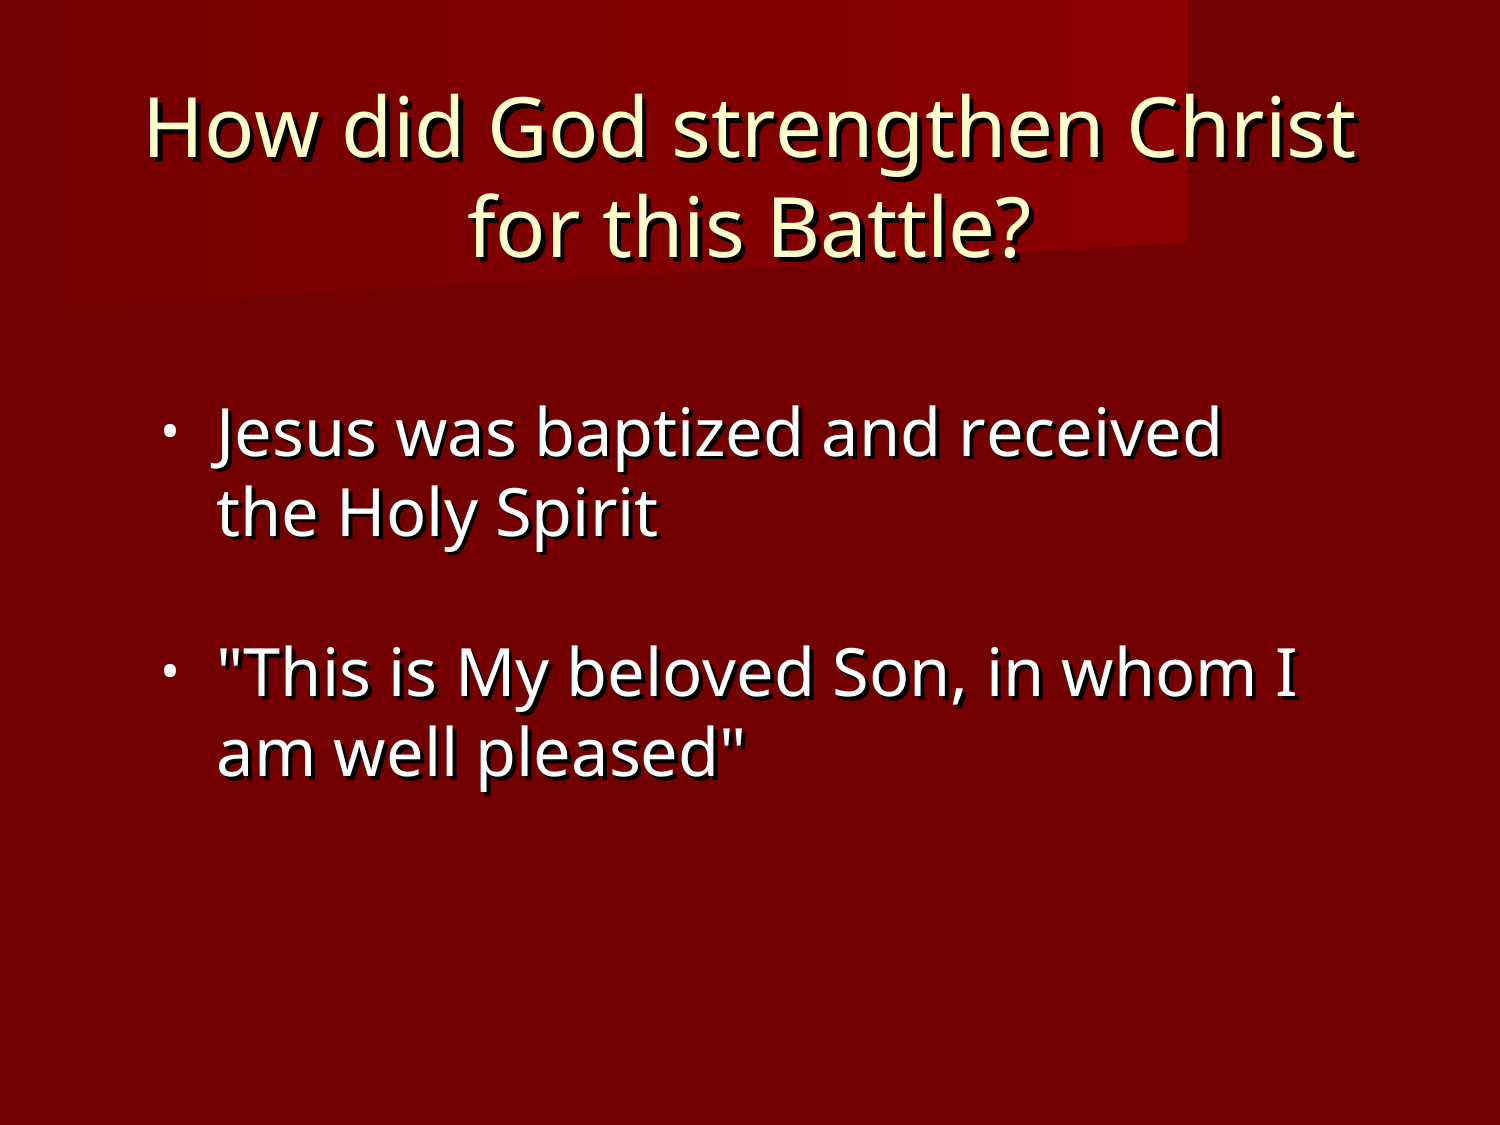

# How did God strengthen Christ for this Battle?
Jesus was baptized and received the Holy Spirit
"This is My beloved Son, in whom I am well pleased"